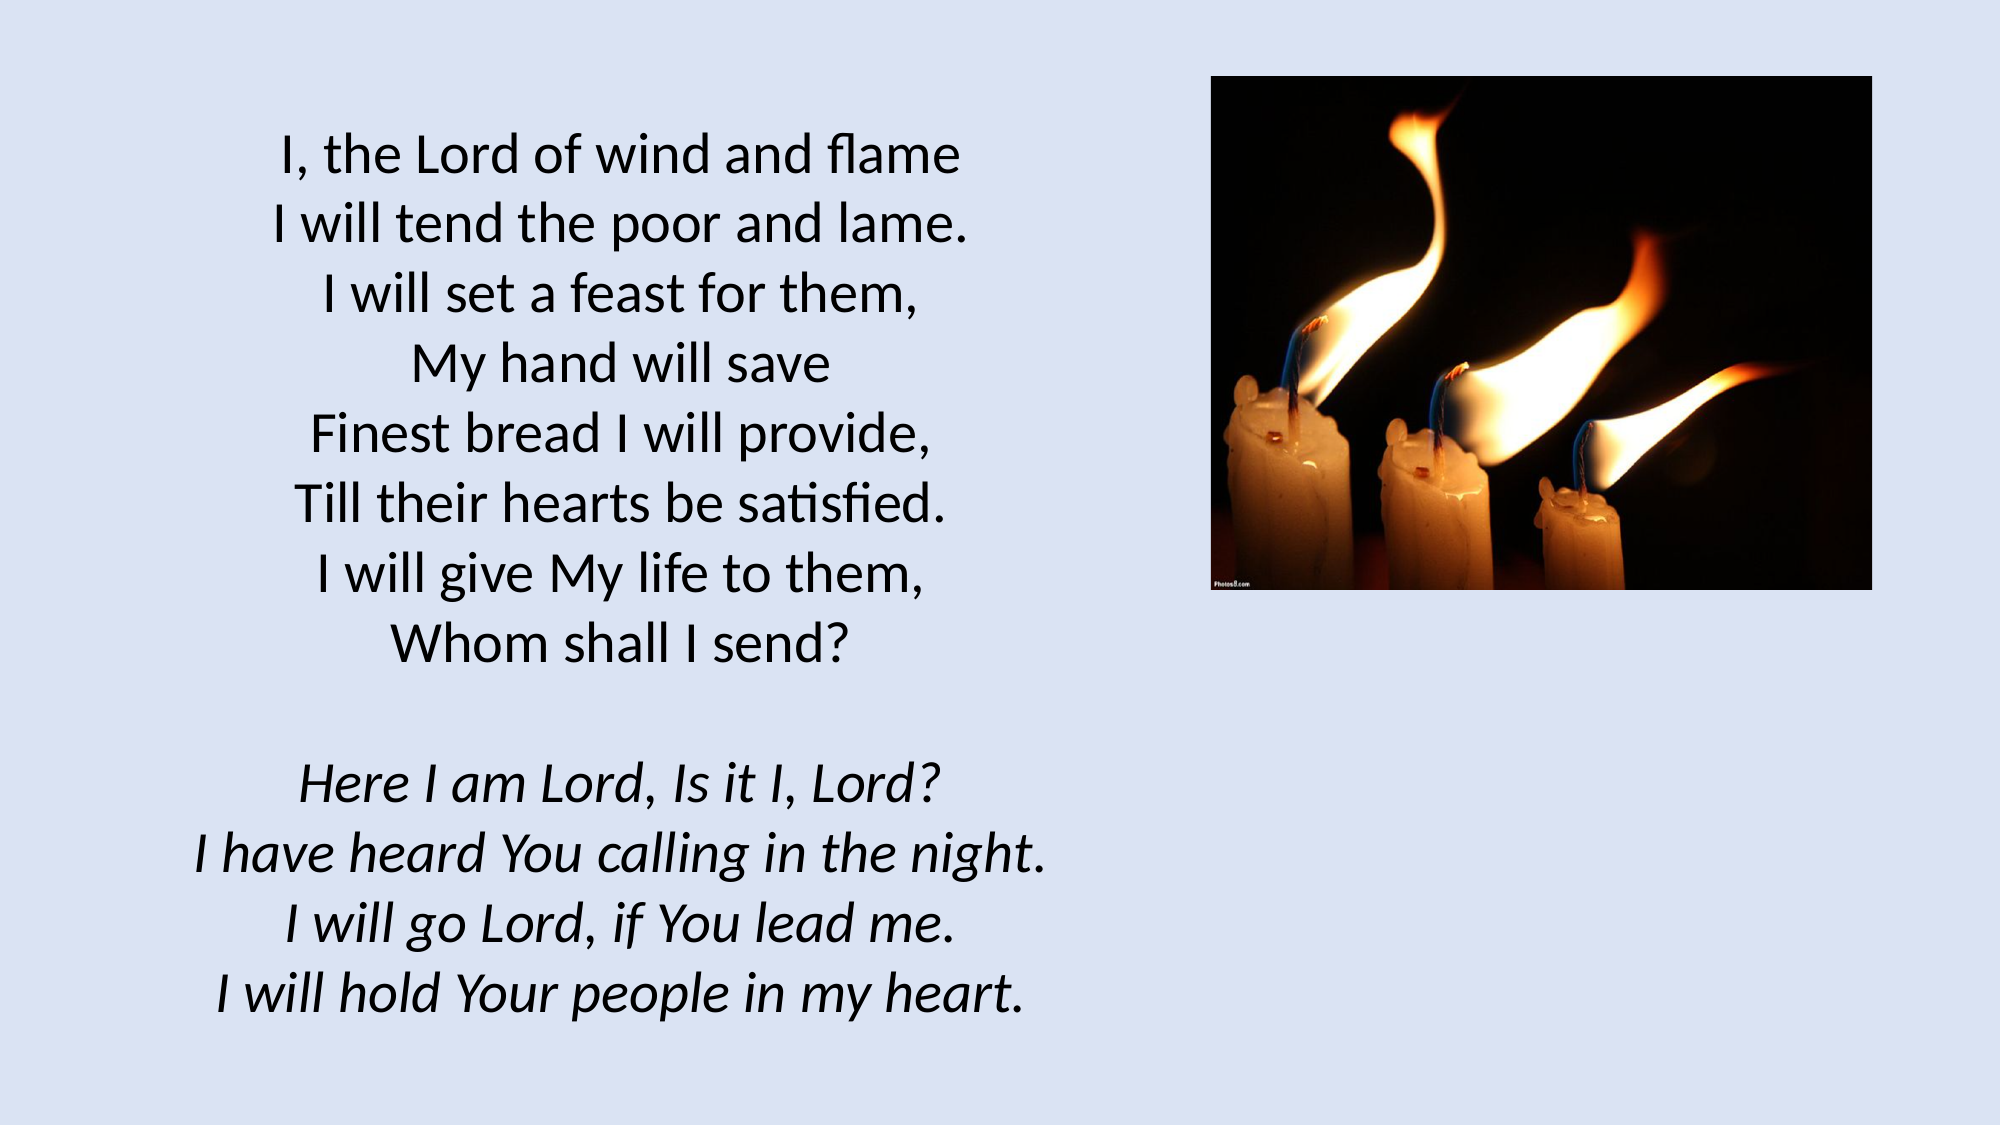

I, the Lord of wind and flame
I will tend the poor and lame.
I will set a feast for them,
My hand will save
Finest bread I will provide,
Till their hearts be satisfied.
I will give My life to them,
Whom shall I send?
Here I am Lord, Is it I, Lord?
I have heard You calling in the night.
I will go Lord, if You lead me.
I will hold Your people in my heart.